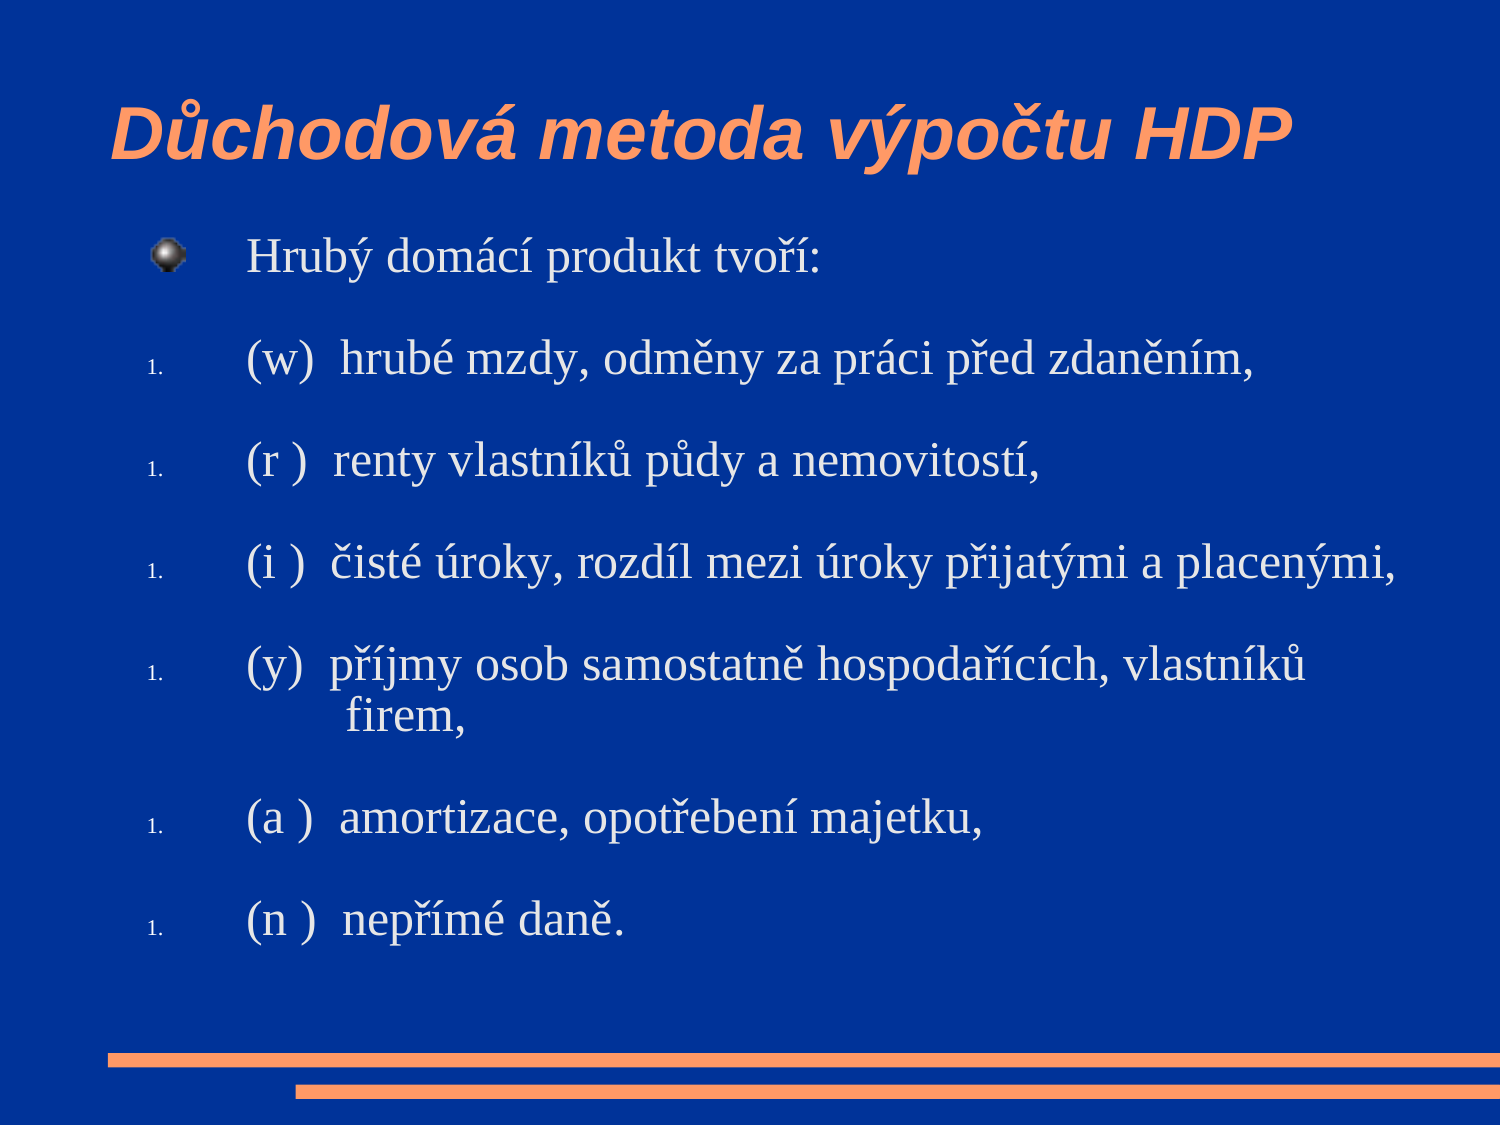

# Důchodová metoda výpočtu HDP
Hrubý domácí produkt tvoří:
(w) hrubé mzdy, odměny za práci před zdaněním,
(r ) renty vlastníků půdy a nemovitostí,
(i ) čisté úroky, rozdíl mezi úroky přijatými a placenými,
(y) příjmy osob samostatně hospodařících, vlastníků firem,
(a ) amortizace, opotřebení majetku,
(n ) nepřímé daně.